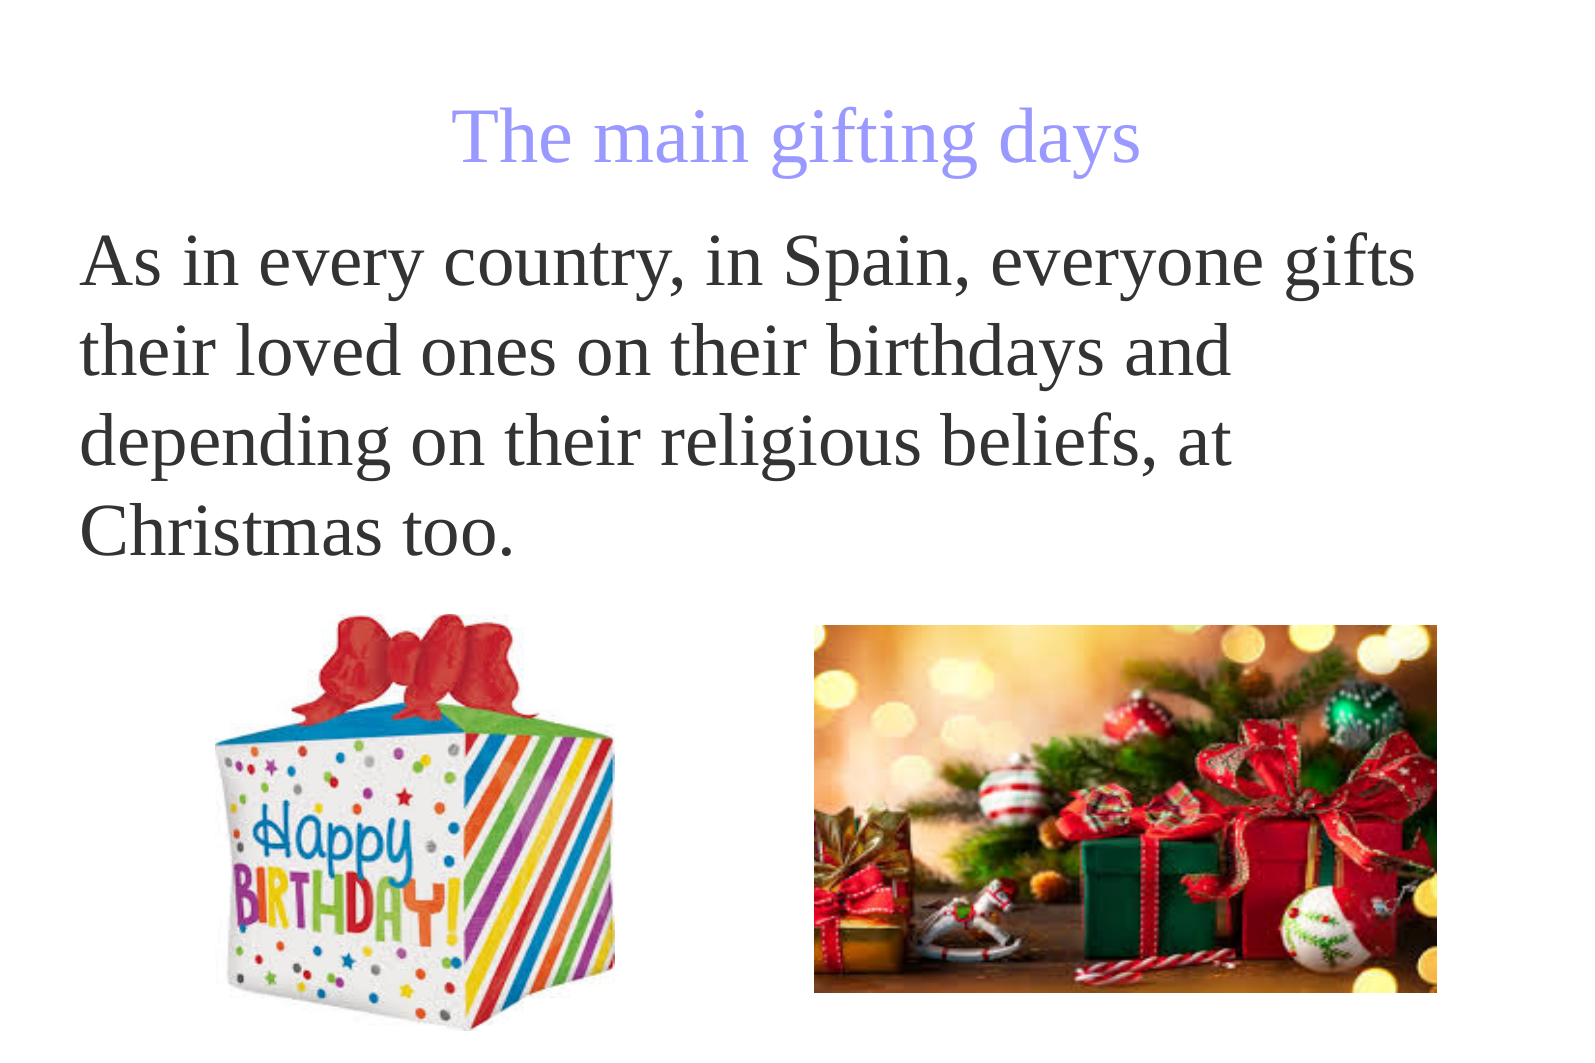

# The main gifting days
As in every country, in Spain, everyone gifts their loved ones on their birthdays and depending on their religious beliefs, at Christmas too.